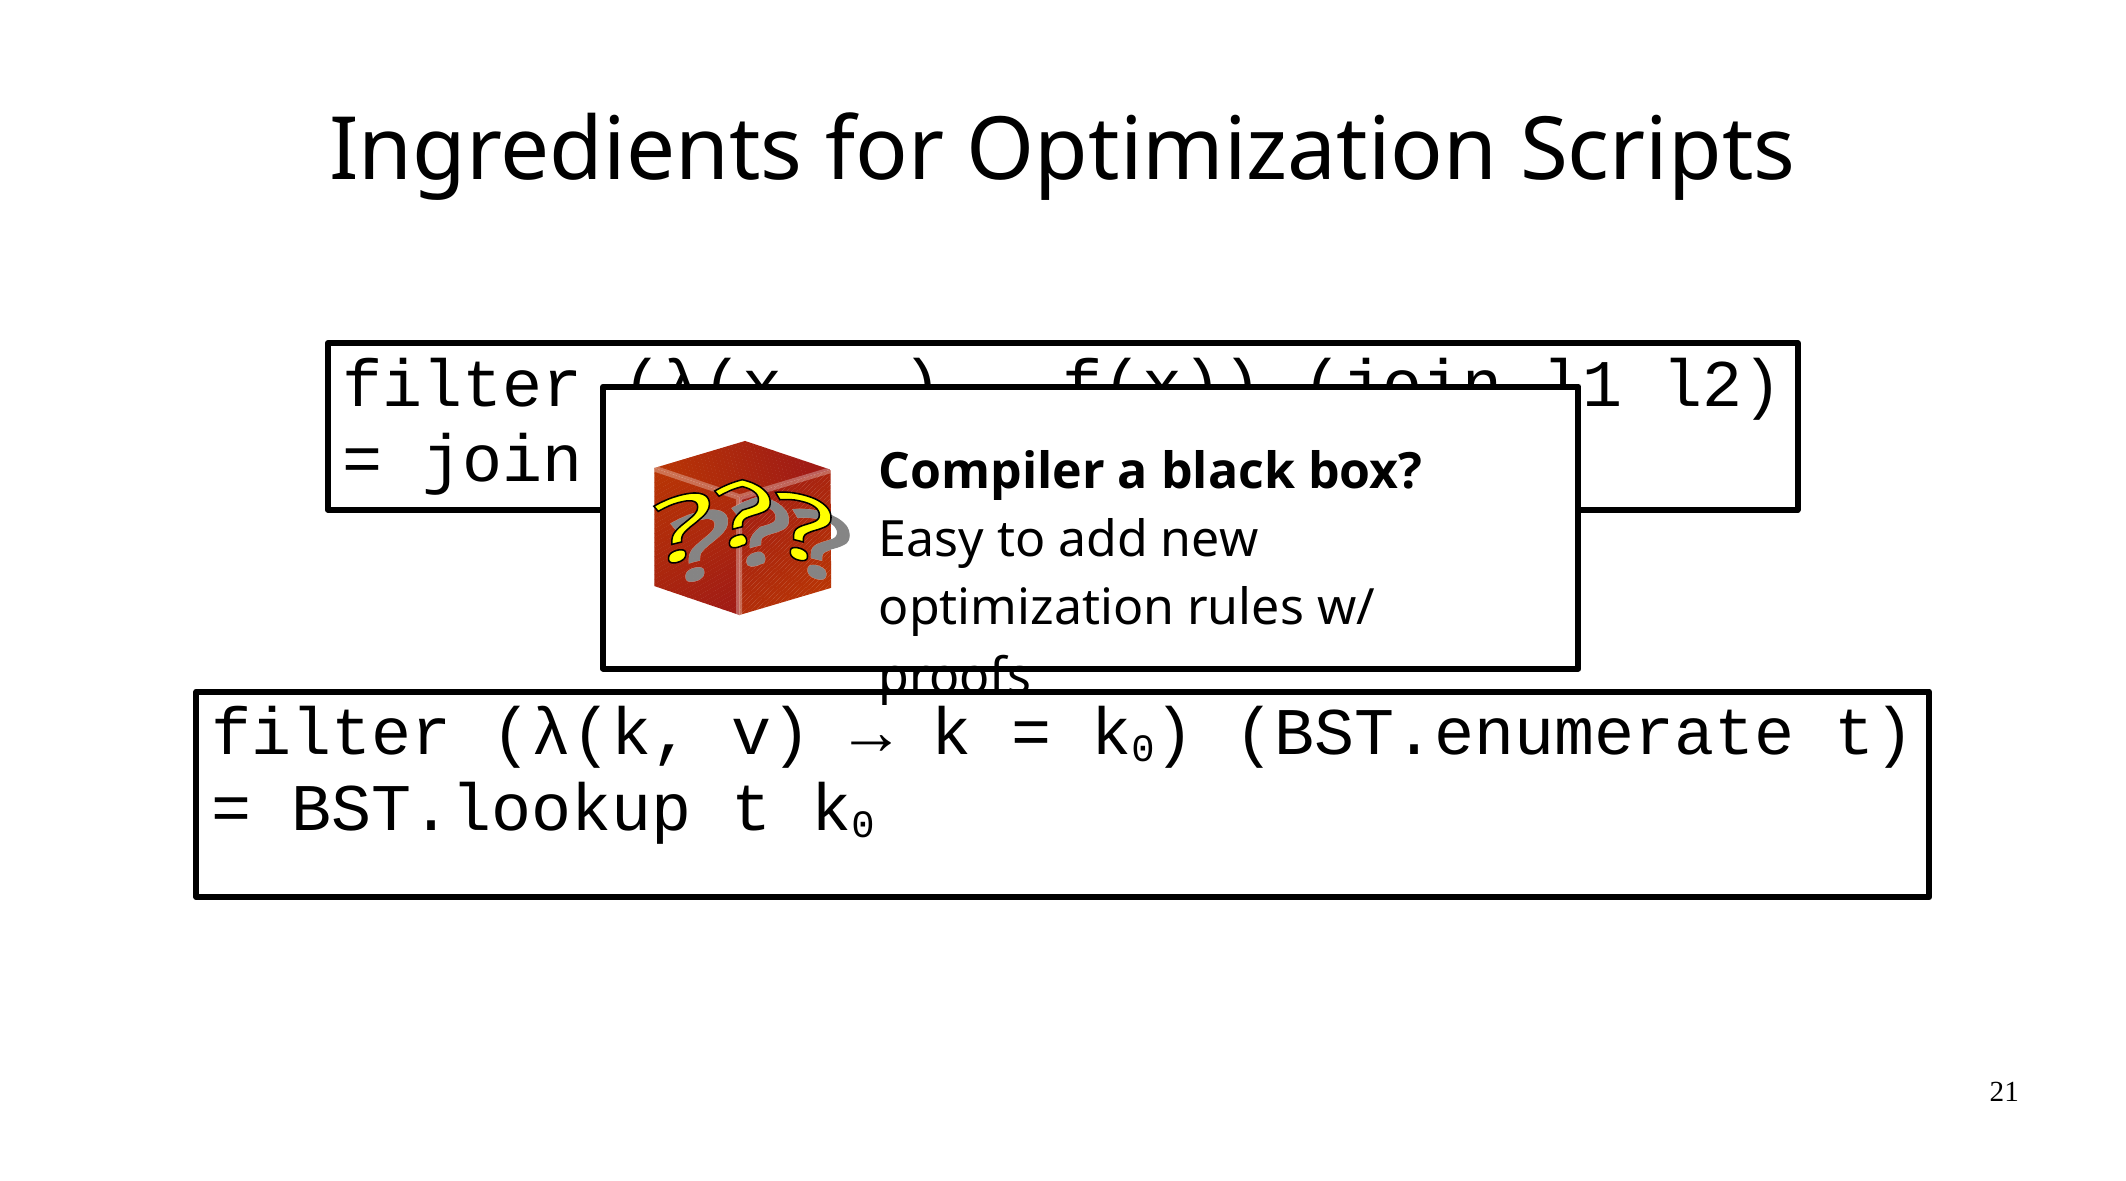

# Ingredients for Optimization Scripts
filter (λ(x, _) → f(x)) (join l1 l2)
= join (filter f l1) l2
Compiler a black box?
Easy to add new optimization rules w/ proofs
???
filter (λ(k, v) → k = k0) (BST.enumerate t)
= BST.lookup t k0
21